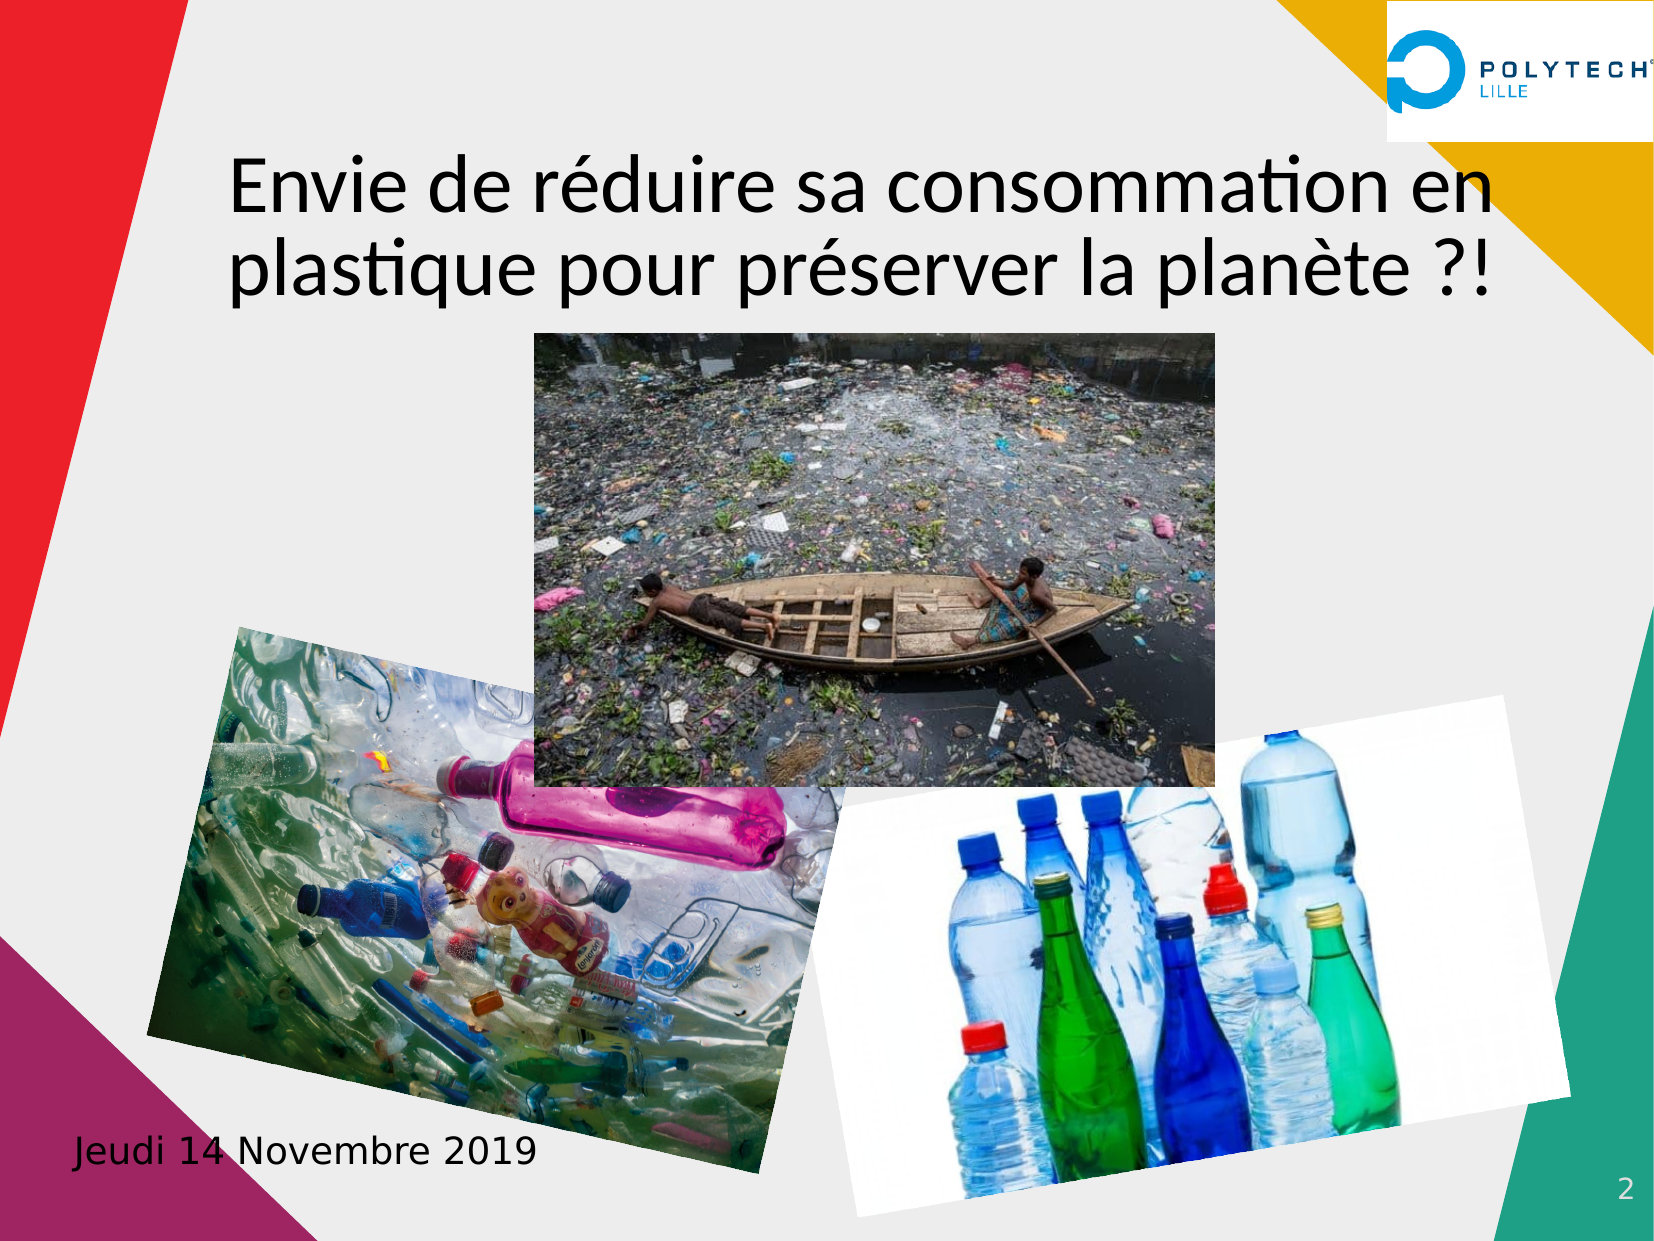

#
Envie de réduire sa consommation en plastique pour préserver la planète ?!
Jeudi 14 Novembre 2019
2